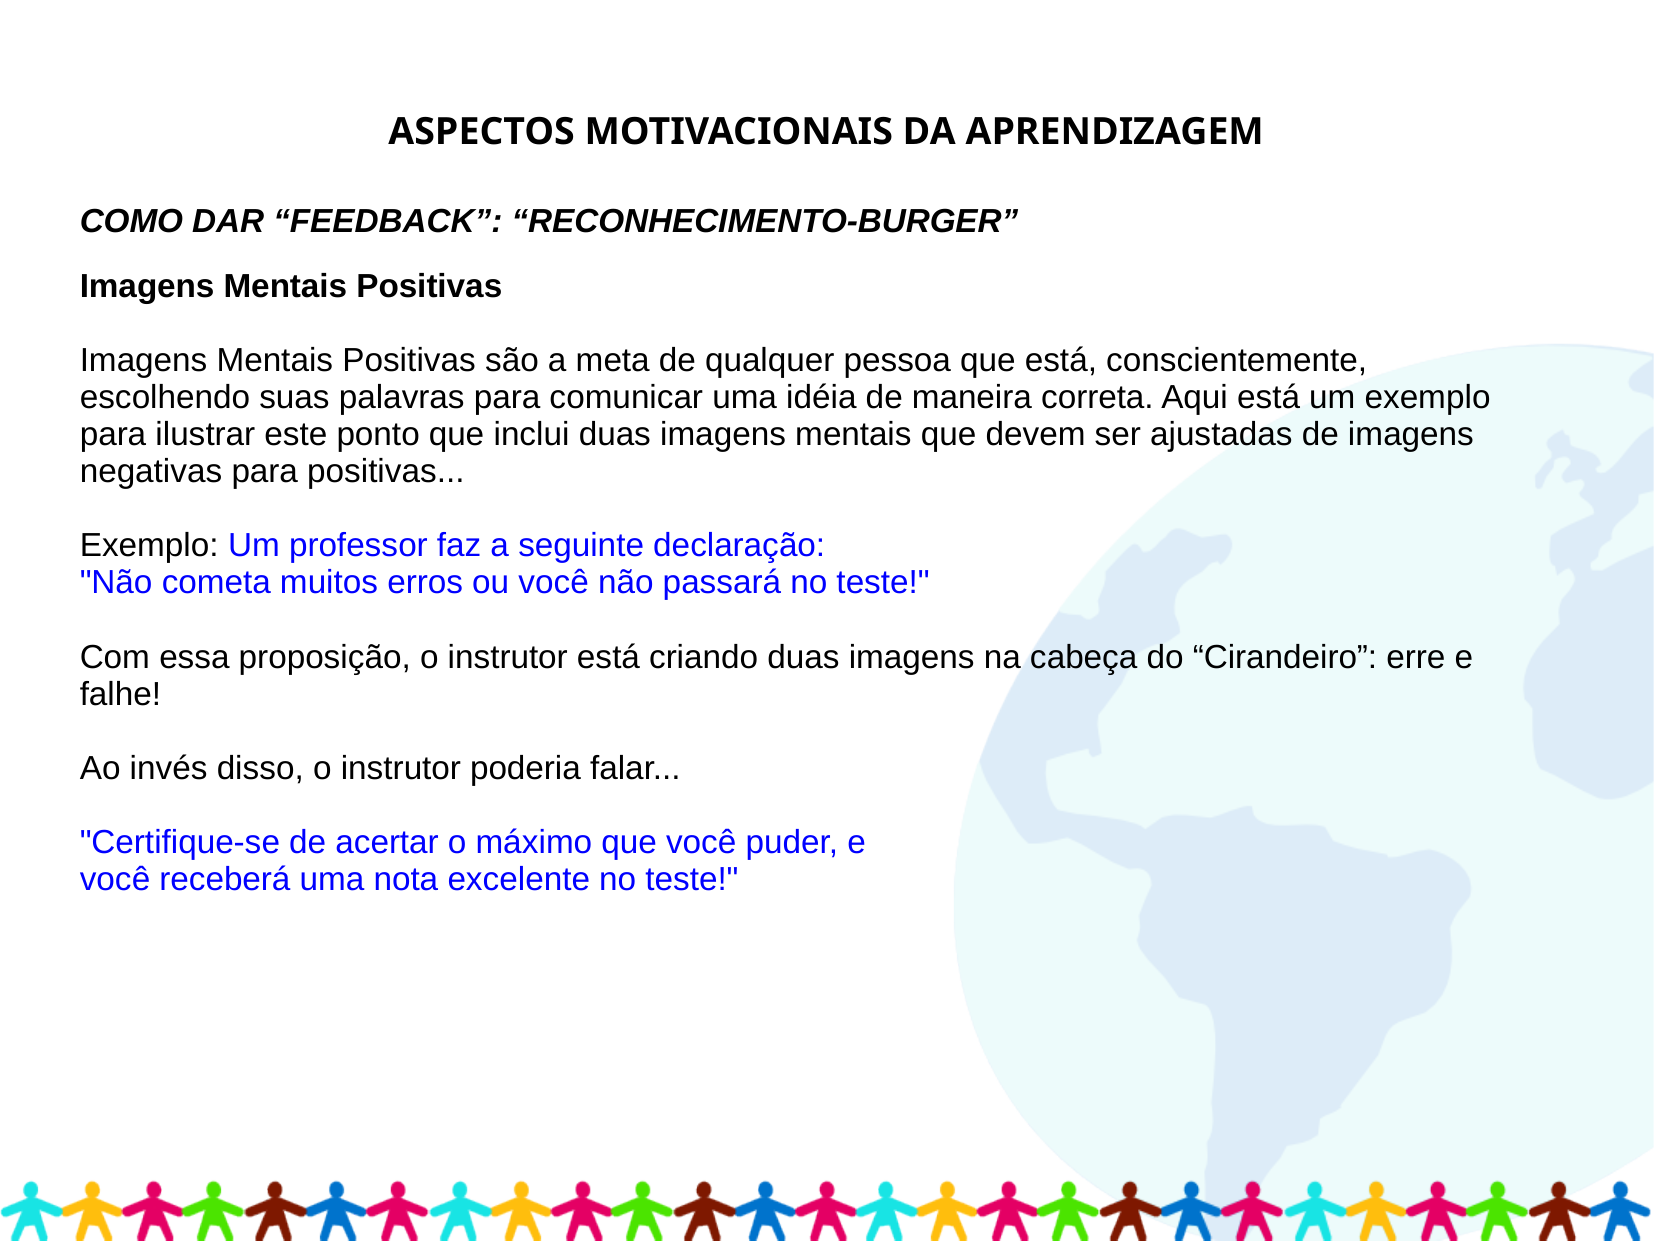

# ASPECTOS MOTIVACIONAIS DA APRENDIZAGEM
COMO DAR “FEEDBACK”: “RECONHECIMENTO-BURGER”
Imagens Mentais Positivas
Imagens Mentais Positivas são a meta de qualquer pessoa que está, conscientemente, escolhendo suas palavras para comunicar uma idéia de maneira correta. Aqui está um exemplo para ilustrar este ponto que inclui duas imagens mentais que devem ser ajustadas de imagens negativas para positivas...
Exemplo: Um professor faz a seguinte declaração:
"Não cometa muitos erros ou você não passará no teste!"
Com essa proposição, o instrutor está criando duas imagens na cabeça do “Cirandeiro”: erre e falhe!
Ao invés disso, o instrutor poderia falar...
"Certifique-se de acertar o máximo que você puder, e
você receberá uma nota excelente no teste!"